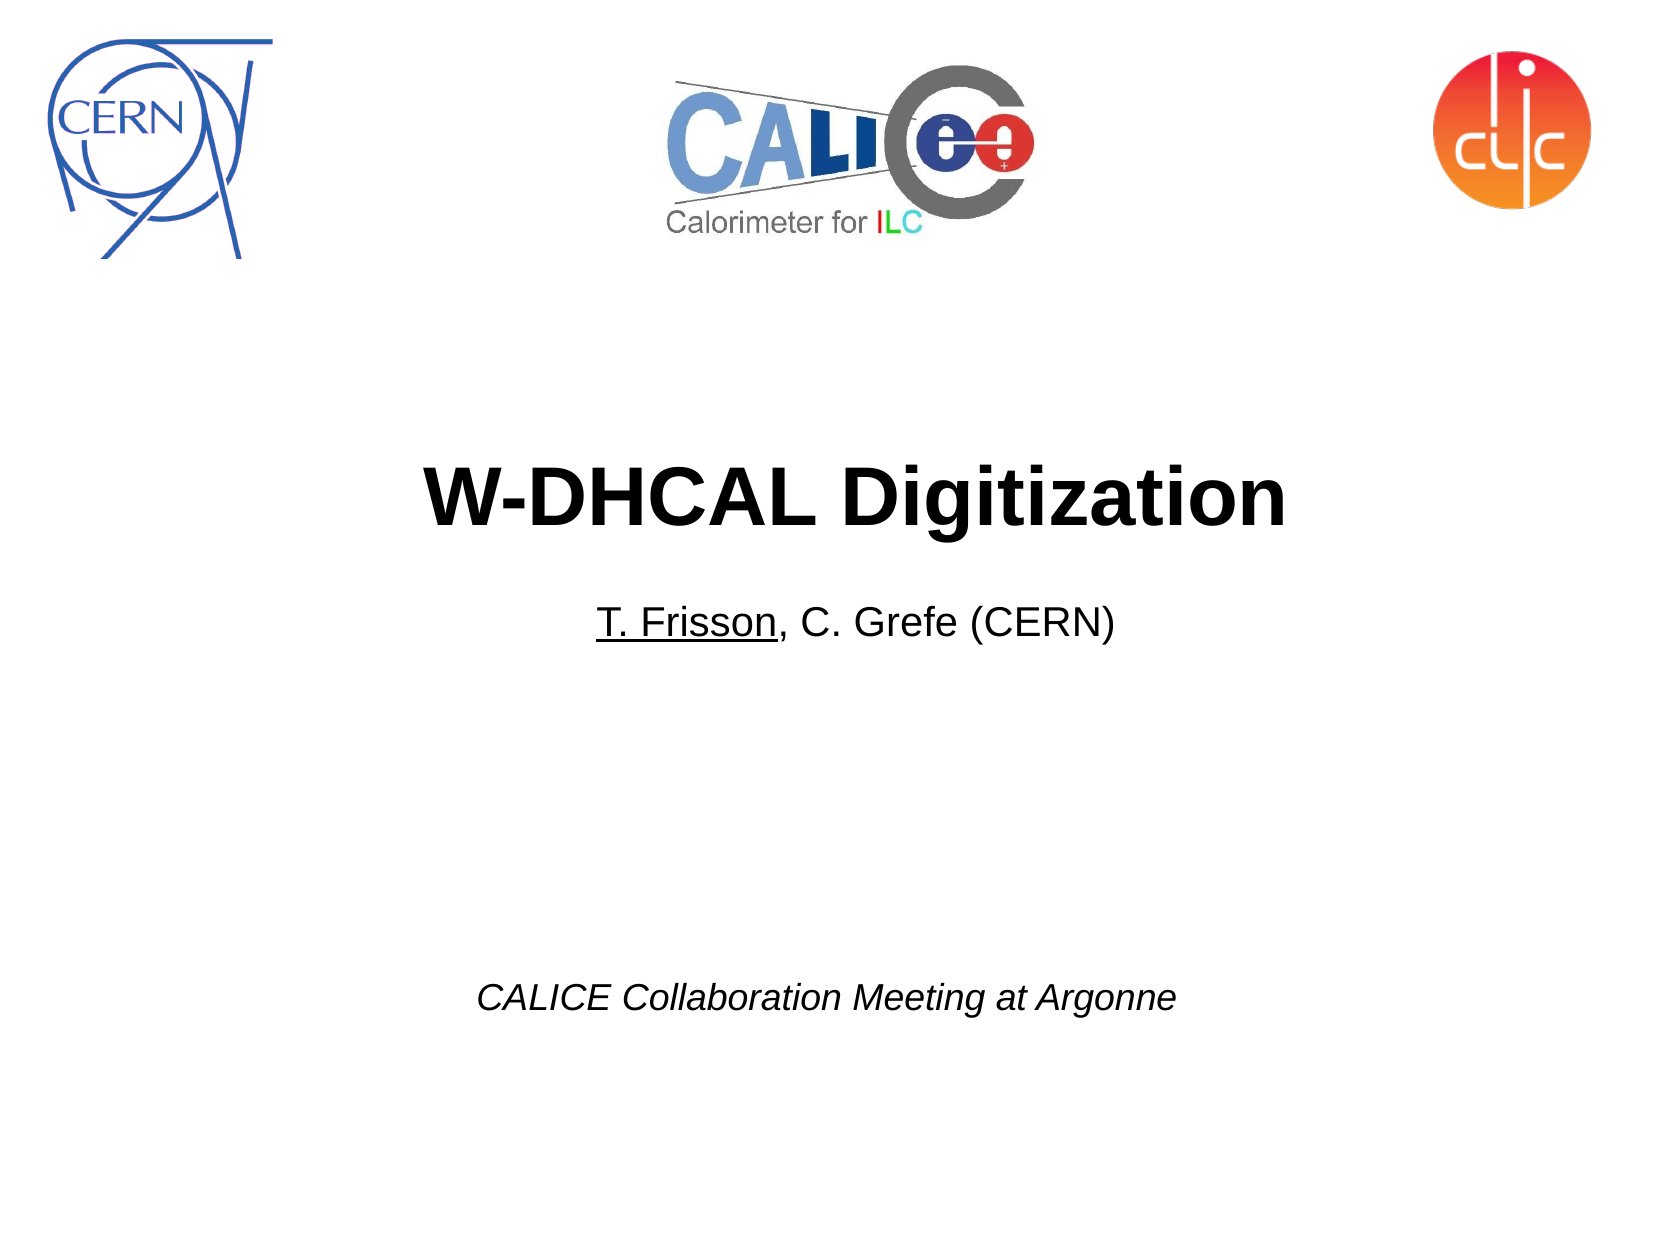

W-DHCAL Digitization
T. Frisson, C. Grefe (CERN)
CALICE Collaboration Meeting at Argonne